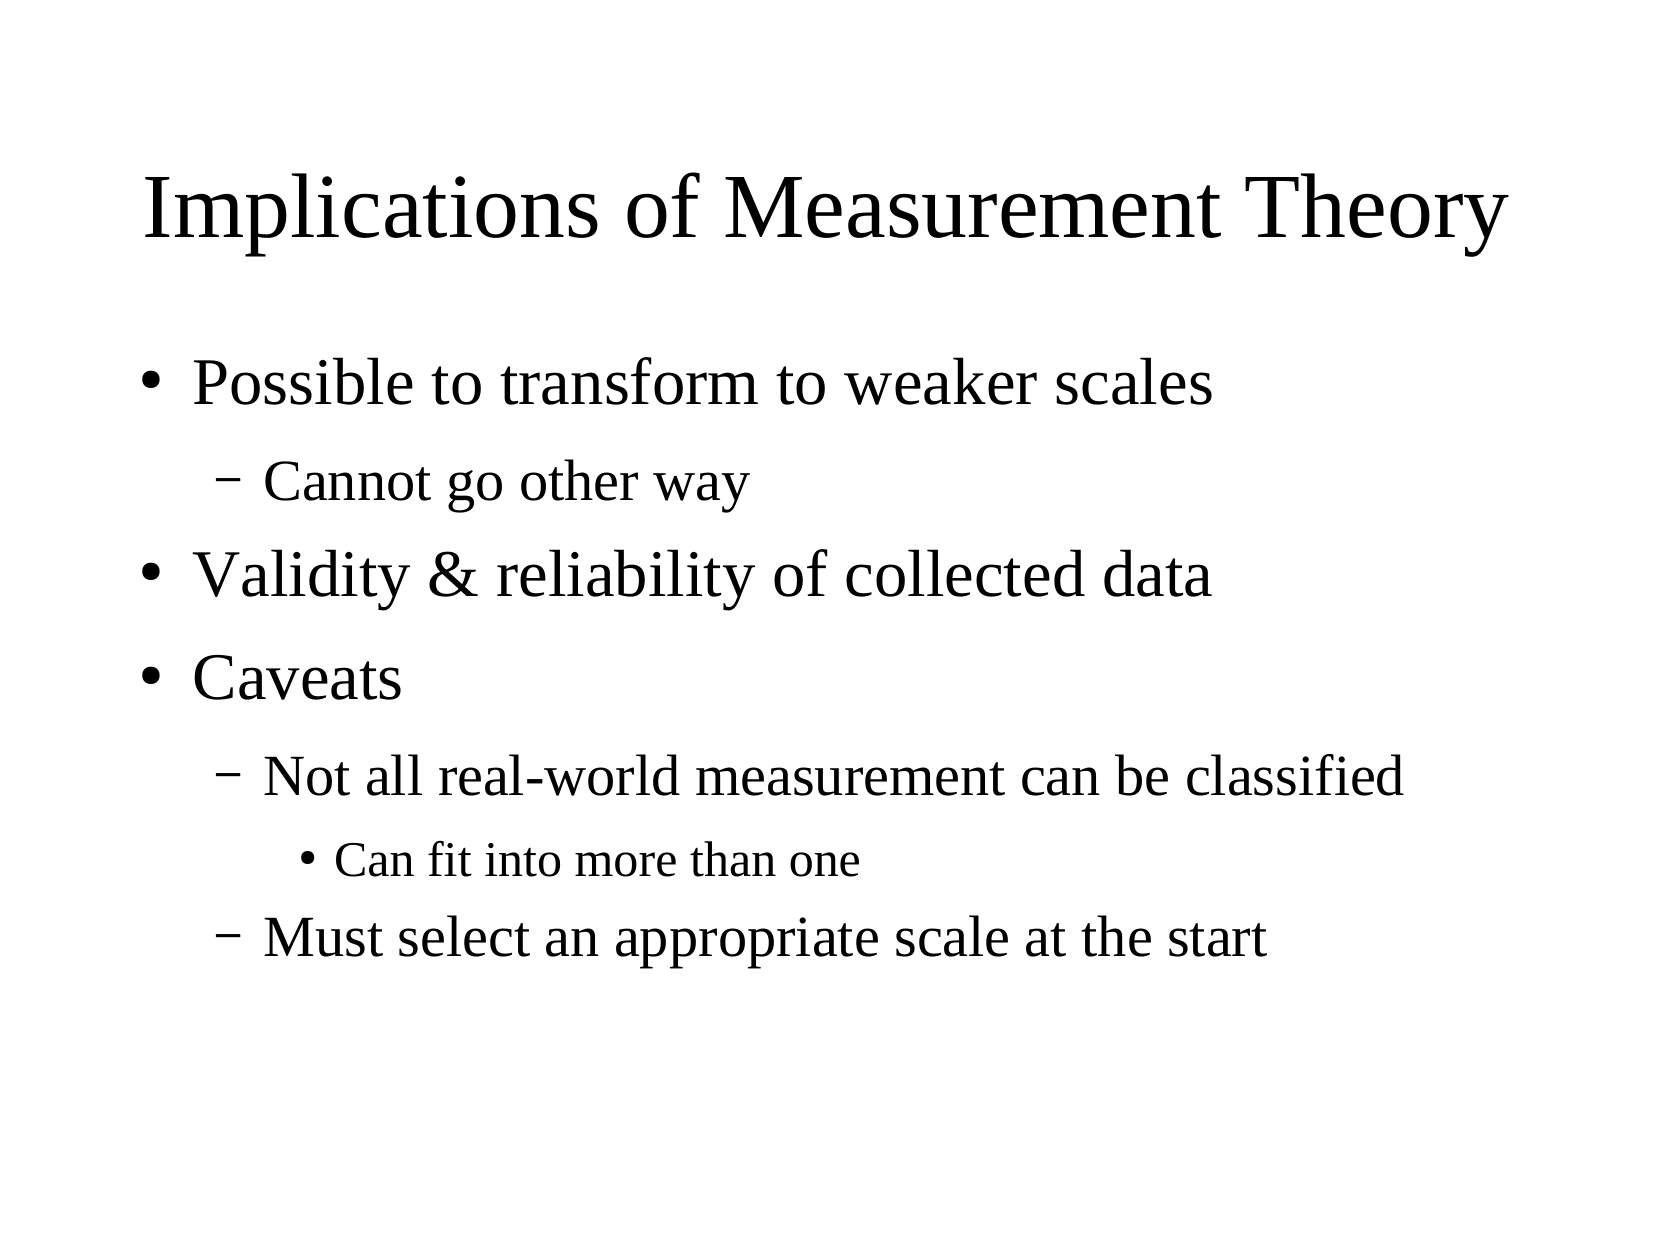

# Implications of Measurement Theory
Possible to transform to weaker scales
Cannot go other way
Validity & reliability of collected data
Caveats
Not all real-world measurement can be classified
Can fit into more than one
Must select an appropriate scale at the start